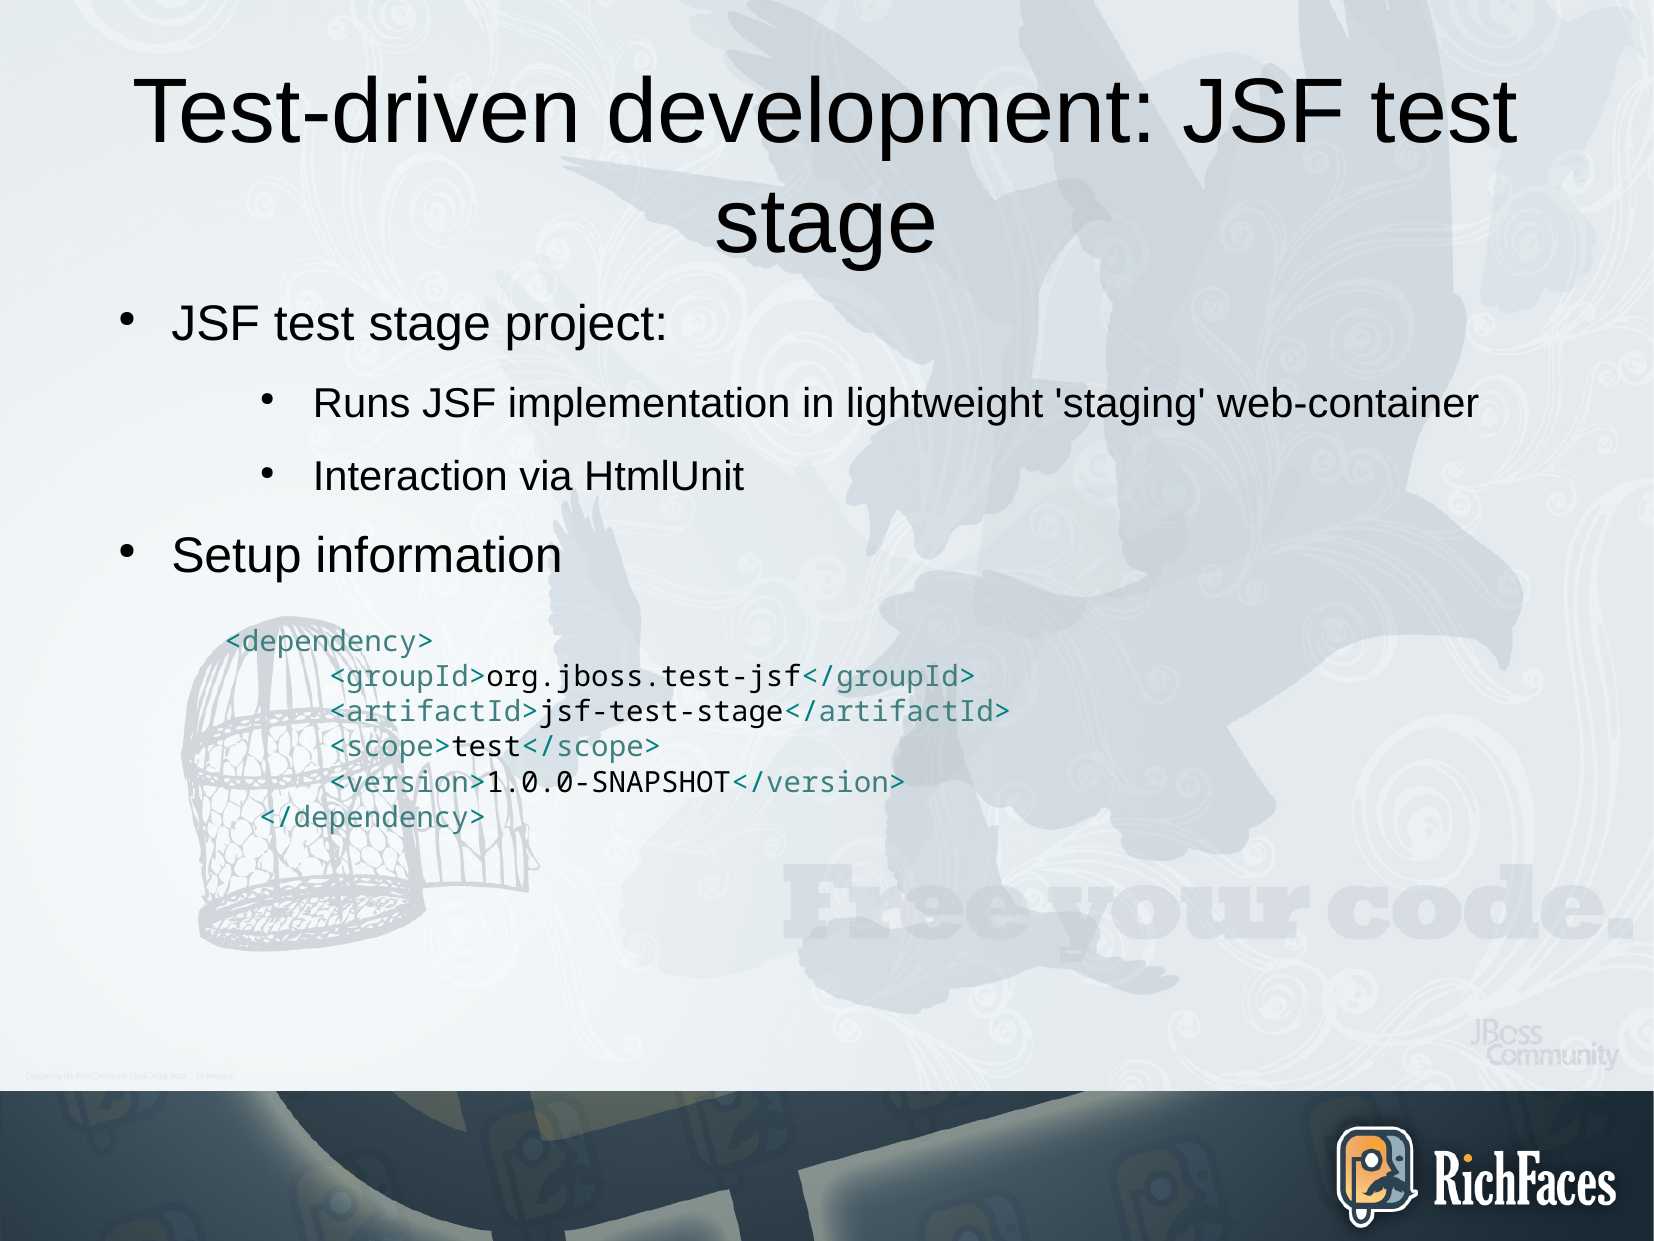

# Test-driven development: JSF test stage
JSF test stage project:
Runs JSF implementation in lightweight 'staging' web-container
Interaction via HtmlUnit
Setup information
<dependency>
 <groupId>org.jboss.test-jsf</groupId>
 <artifactId>jsf-test-stage</artifactId>
 <scope>test</scope>
 <version>1.0.0-SNAPSHOT</version>
 </dependency>